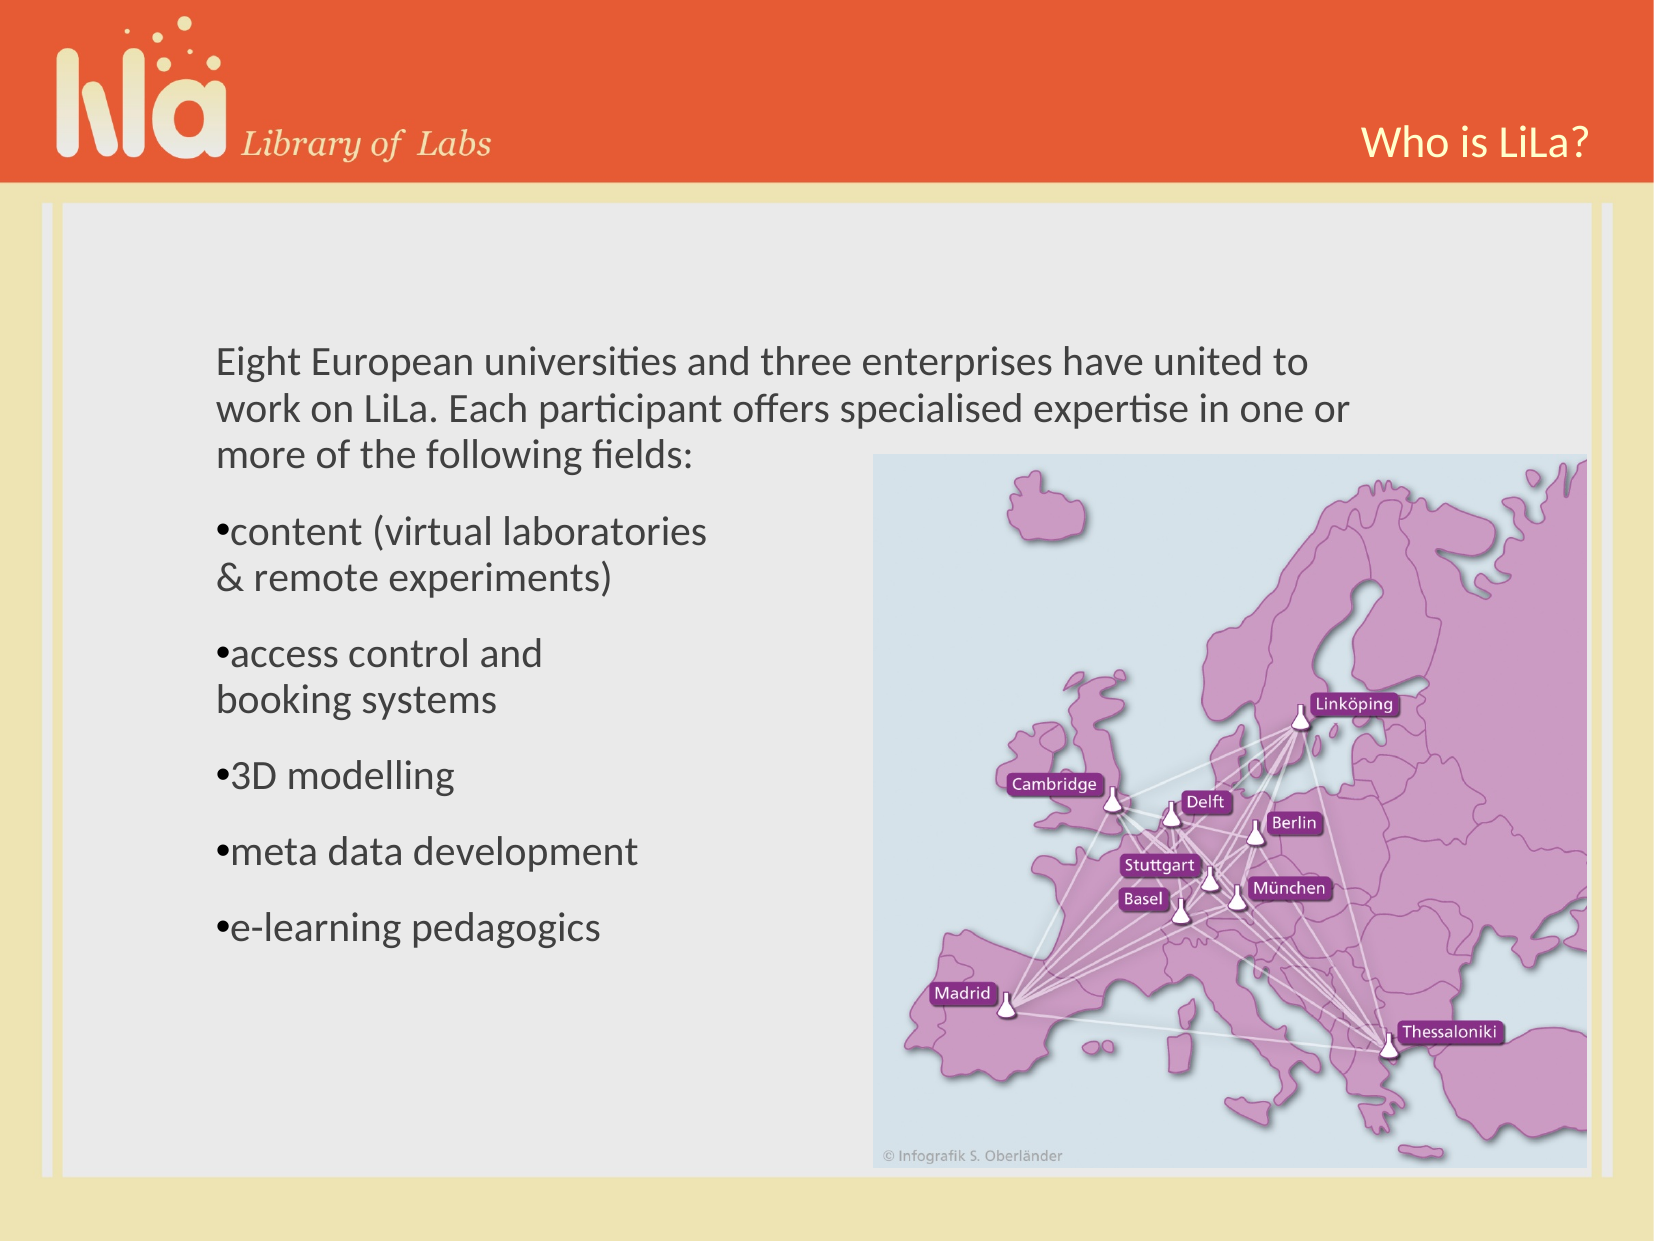

# Who is LiLa?
Eight European universities and three enterprises have united to work on LiLa. Each participant offers specialised expertise in one or more of the following fields:
content (virtual laboratories
& remote experiments)
access control and
booking systems
3D modelling
meta data development
e-learning pedagogics